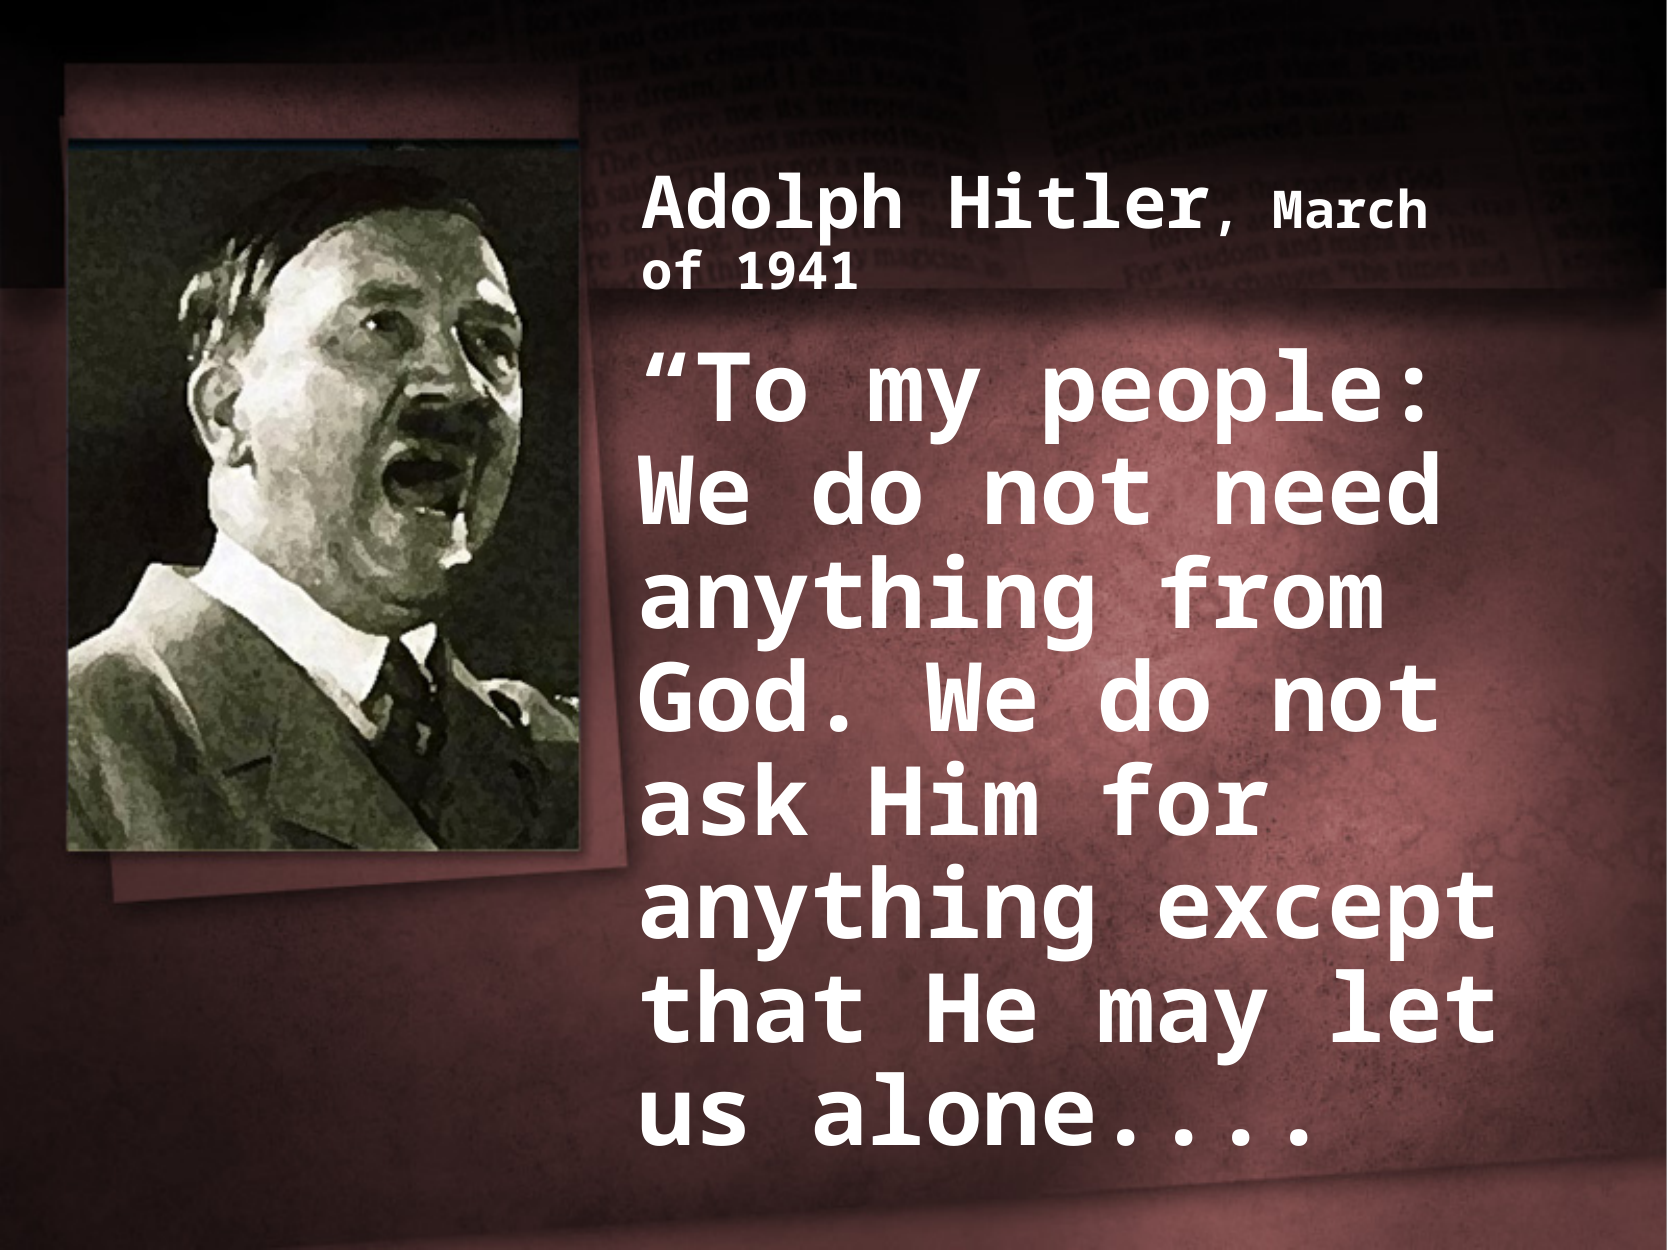

Adolph Hitler, March of 1941
“To my people: We do not need anything from God. We do not ask Him for anything except that He may let us alone....